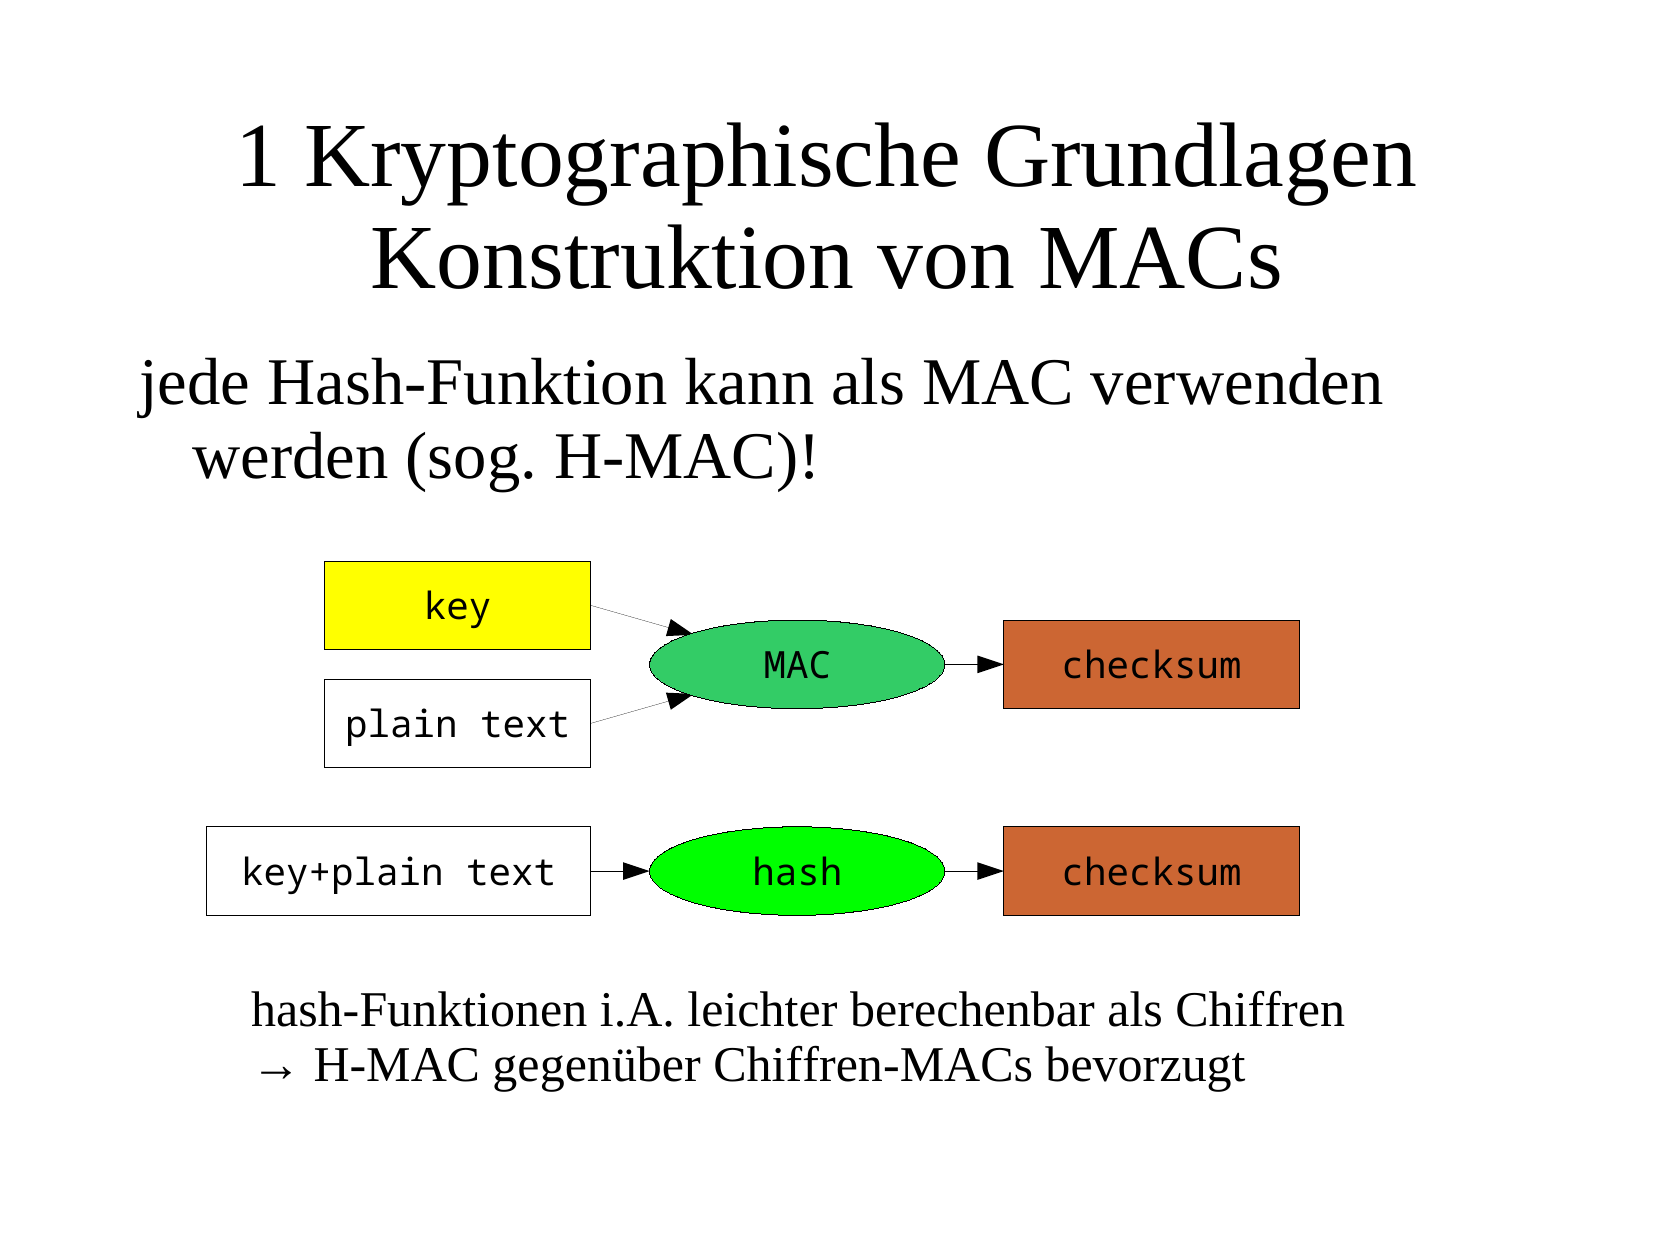

# 1 Kryptographische Grundlagen Konstruktion von MACs
jede Hash-Funktion kann als MAC verwenden werden (sog. H-MAC)!
key
MAC
checksum
plain text
key+plain text
hash
checksum
hash-Funktionen i.A. leichter berechenbar als Chiffren
→ H-MAC gegenüber Chiffren-MACs bevorzugt